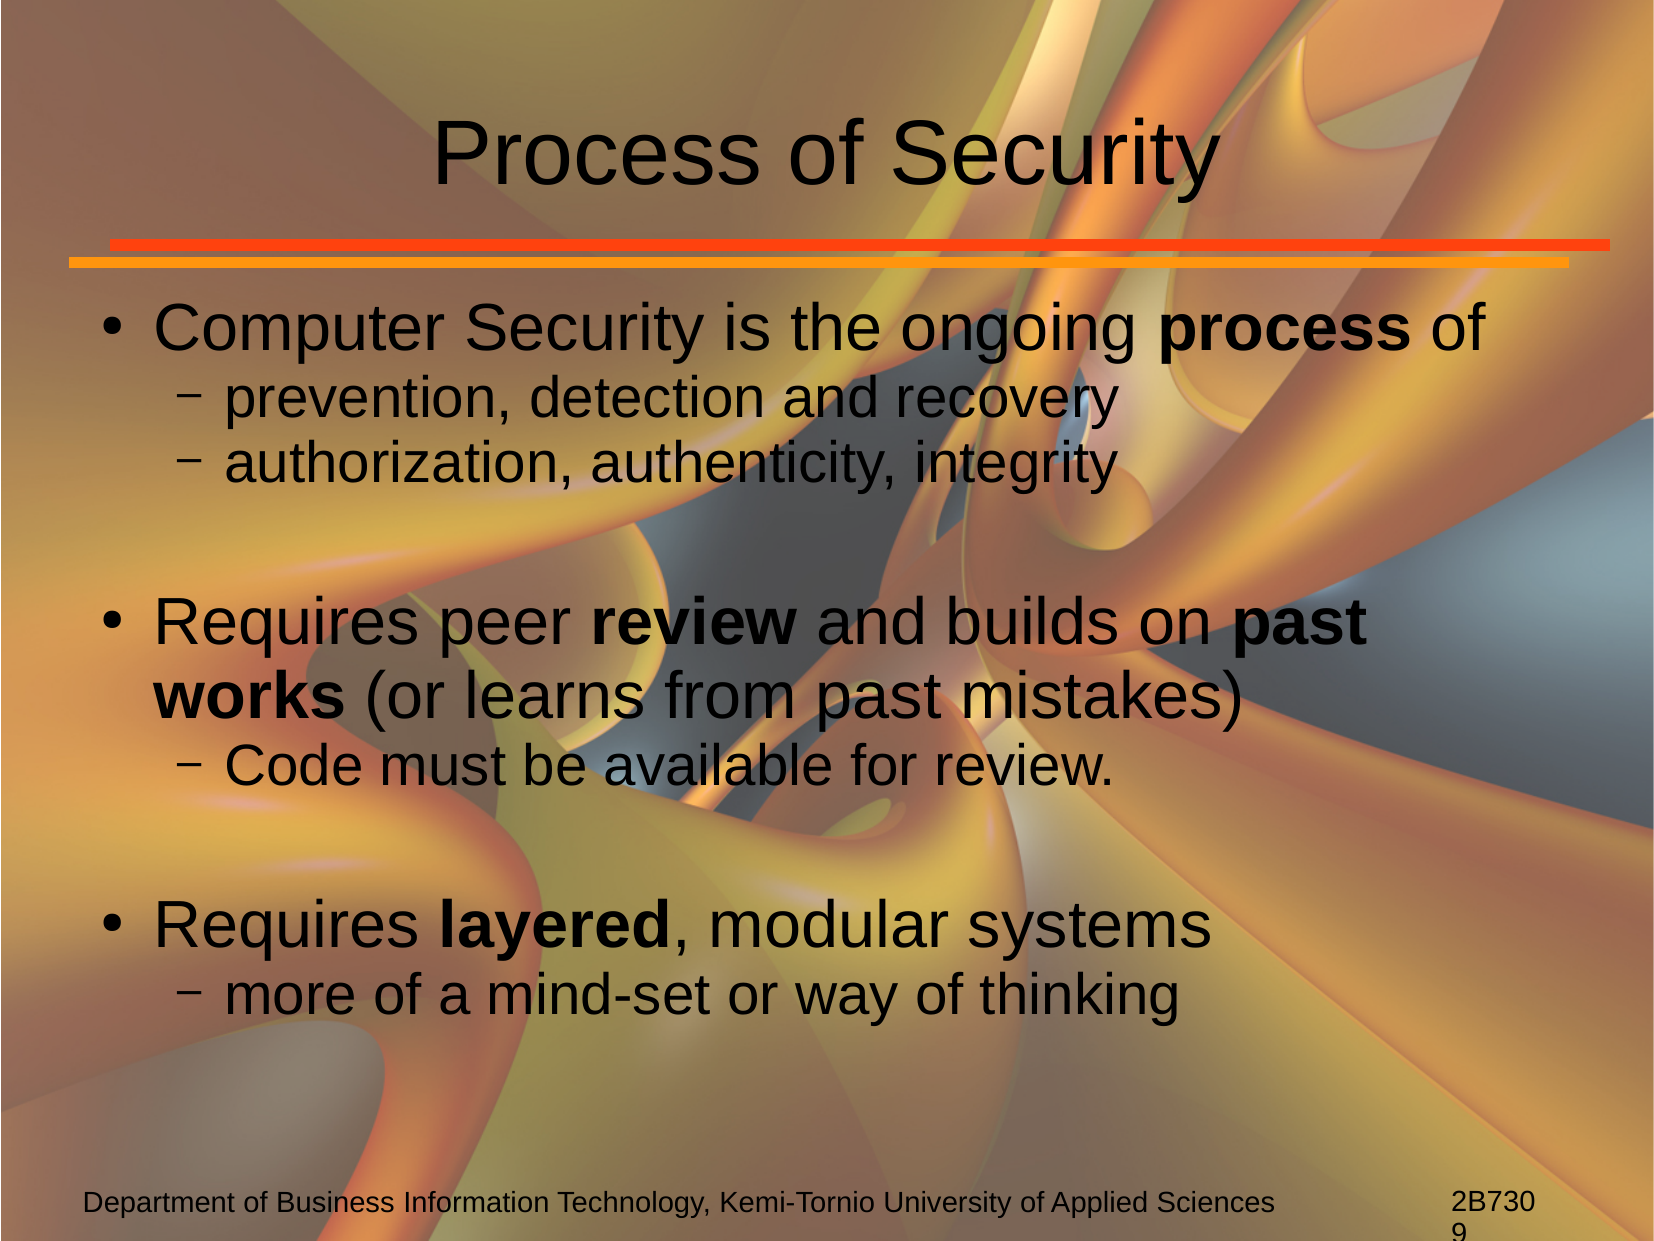

# Process of Security
Computer Security is the ongoing process of
prevention, detection and recovery
authorization, authenticity, integrity
Requires peer review and builds on past works (or learns from past mistakes)
Code must be available for review.
Requires layered, modular systems
more of a mind-set or way of thinking